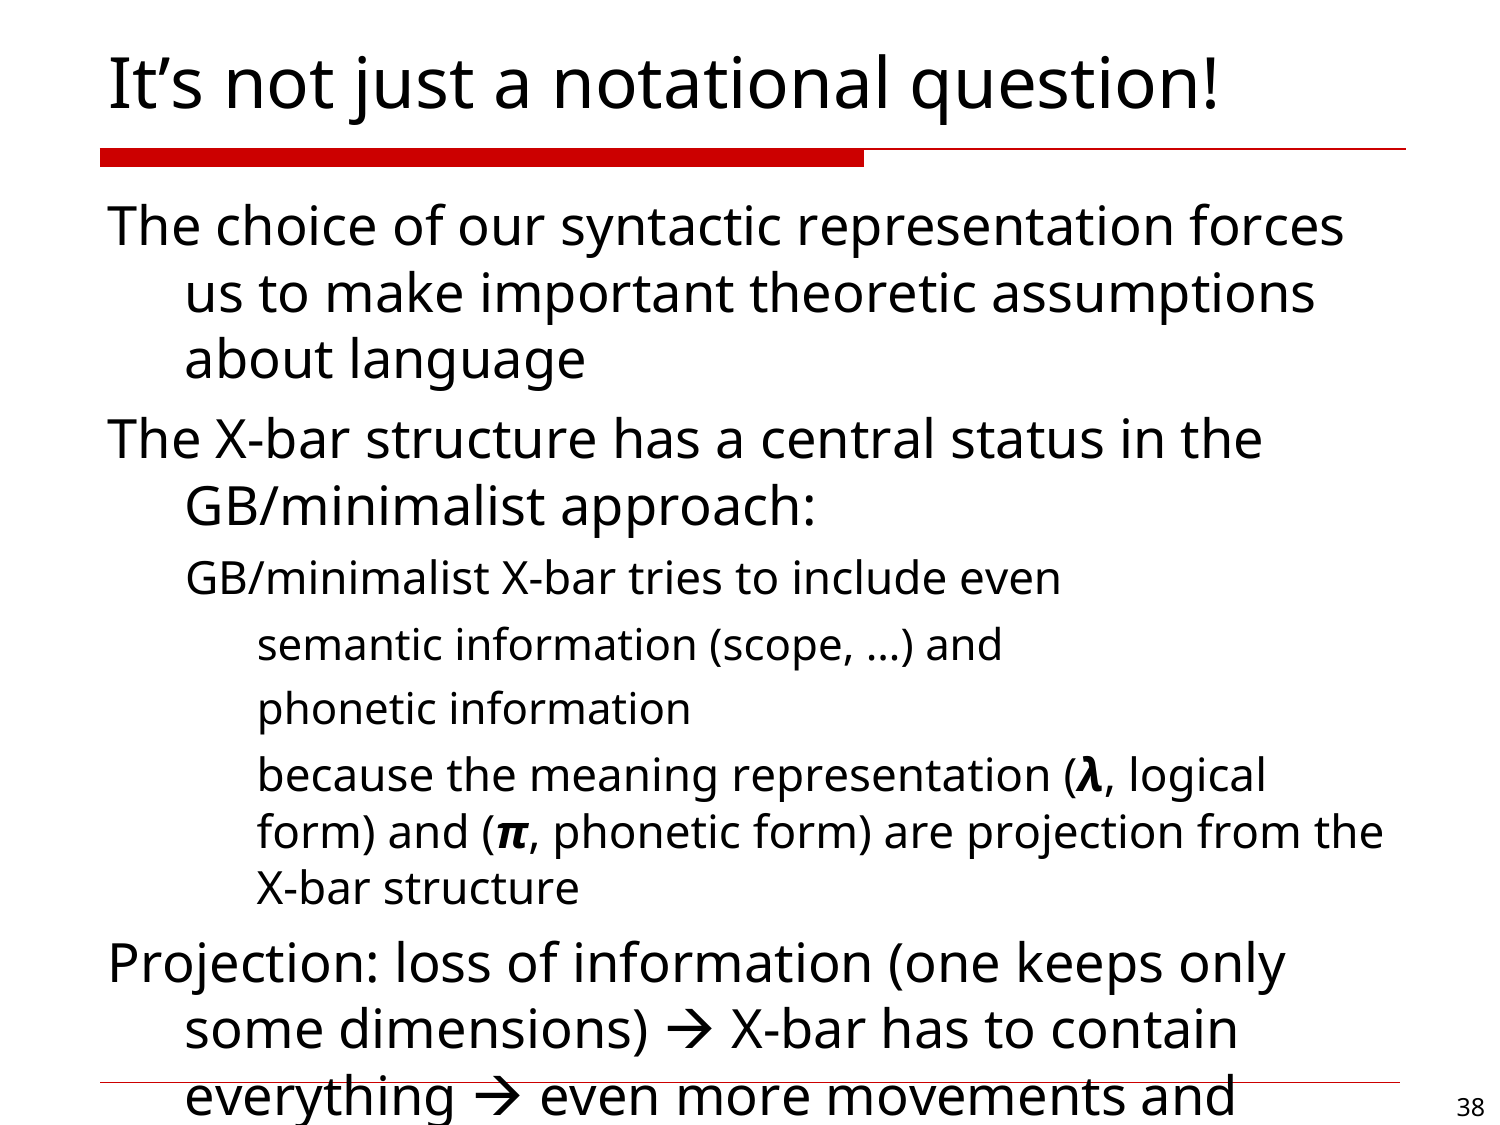

# It’s not just a notational question!
The choice of our syntactic representation forces us to make important theoretic assumptions about language
The X-bar structure has a central status in the GB/minimalist approach:
GB/minimalist X-bar tries to include even
semantic information (scope, …) and
phonetic information
	because the meaning representation (λ, logical form) and (π, phonetic form) are projection from the X-bar structure
Projection: loss of information (one keeps only some dimensions)  X-bar has to contain everything  even more movements and landing places to account for that:
38